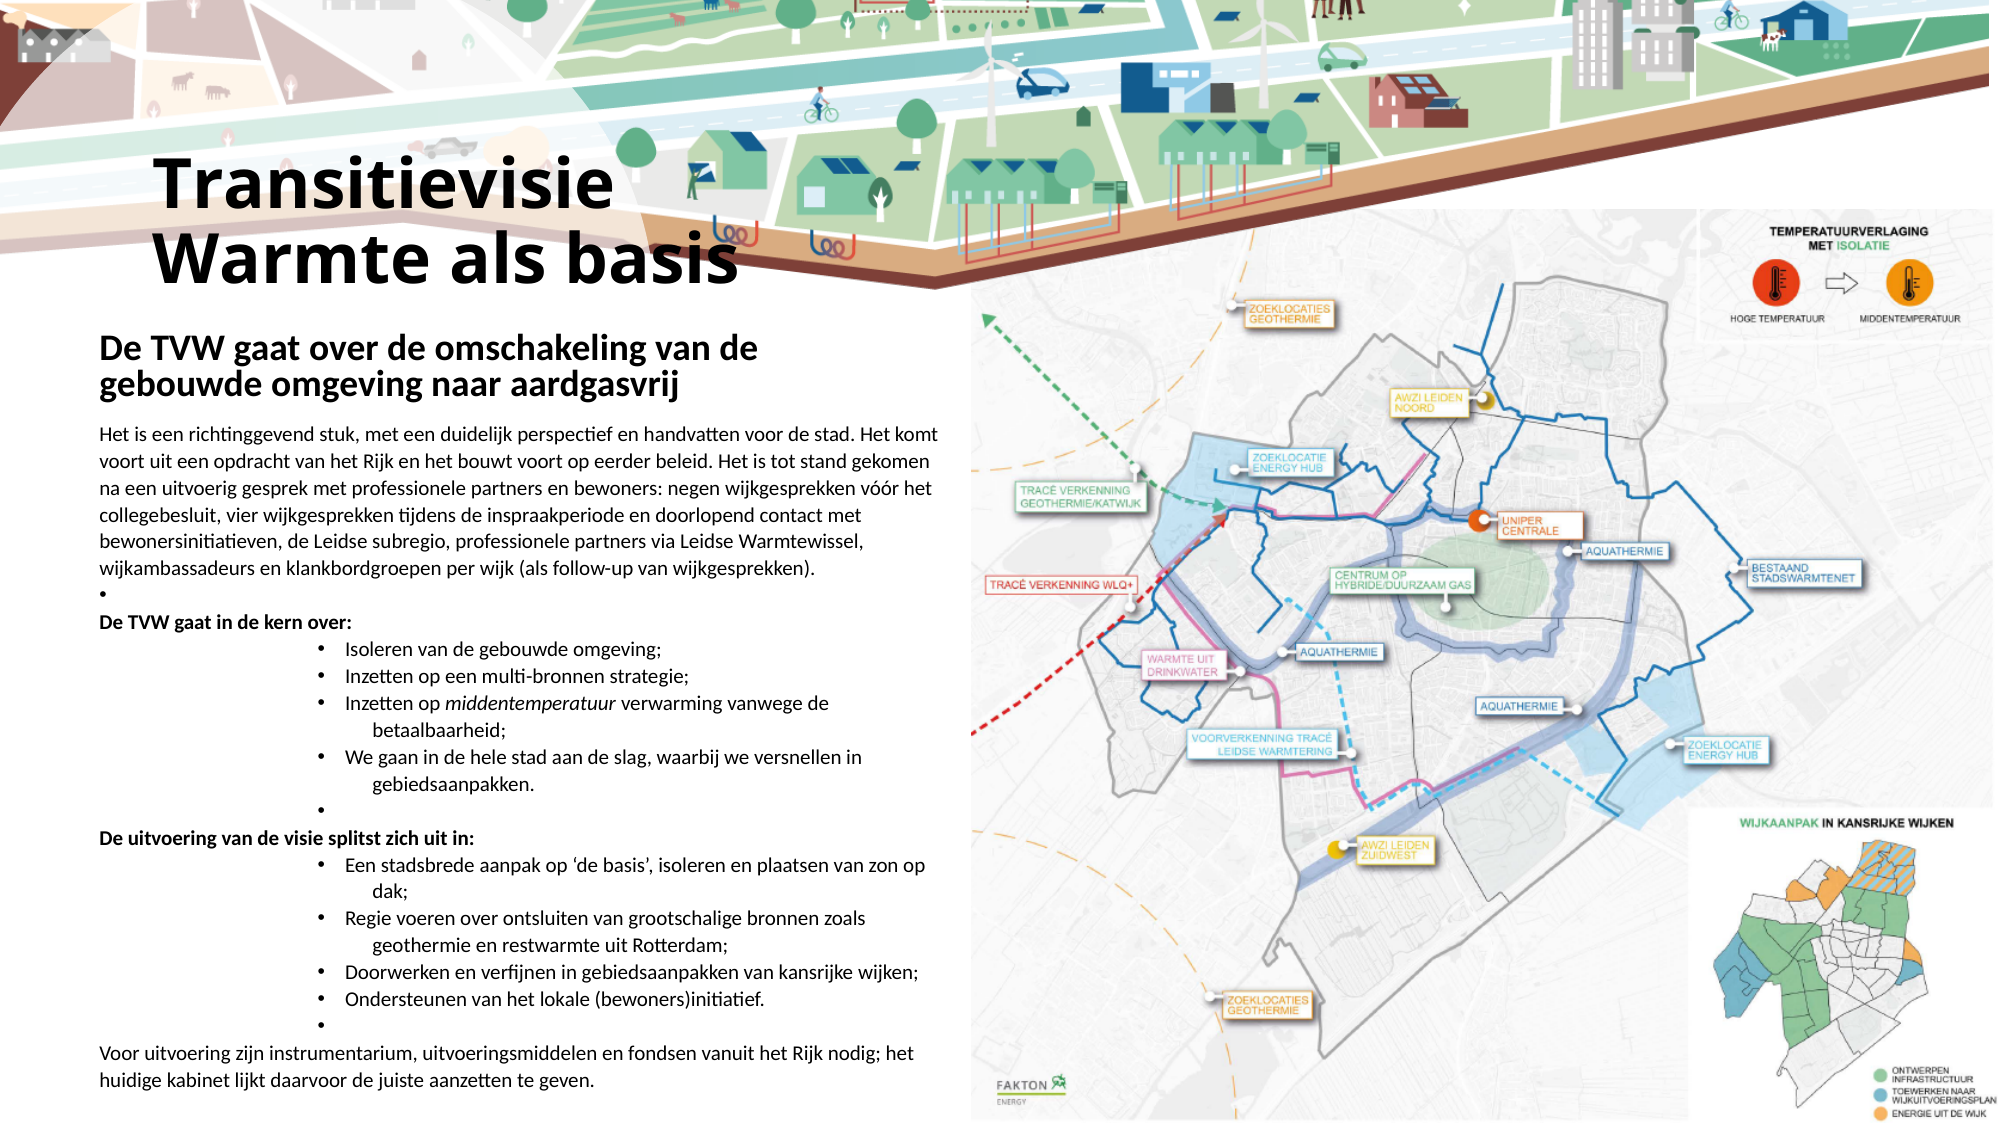

Transitievisie Warmte als basis
# De TVW gaat over de omschakeling van de gebouwde omgeving naar aardgasvrij
Het is een richtinggevend stuk, met een duidelijk perspectief en handvatten voor de stad. Het komt voort uit een opdracht van het Rijk en het bouwt voort op eerder beleid. Het is tot stand gekomen na een uitvoerig gesprek met professionele partners en bewoners: negen wijkgesprekken vóór het collegebesluit, vier wijkgesprekken tijdens de inspraakperiode en doorlopend contact met bewonersinitiatieven, de Leidse subregio, professionele partners via Leidse Warmtewissel, wijkambassadeurs en klankbordgroepen per wijk (als follow-up van wijkgesprekken).
De TVW gaat in de kern over:
Isoleren van de gebouwde omgeving;
Inzetten op een multi-bronnen strategie;
Inzetten op middentemperatuur verwarming vanwege de betaalbaarheid;
We gaan in de hele stad aan de slag, waarbij we versnellen in gebiedsaanpakken.
De uitvoering van de visie splitst zich uit in:
Een stadsbrede aanpak op ‘de basis’, isoleren en plaatsen van zon op dak;
Regie voeren over ontsluiten van grootschalige bronnen zoals geothermie en restwarmte uit Rotterdam;
Doorwerken en verfijnen in gebiedsaanpakken van kansrijke wijken;
Ondersteunen van het lokale (bewoners)initiatief.
Voor uitvoering zijn instrumentarium, uitvoeringsmiddelen en fondsen vanuit het Rijk nodig; het huidige kabinet lijkt daarvoor de juiste aanzetten te geven.